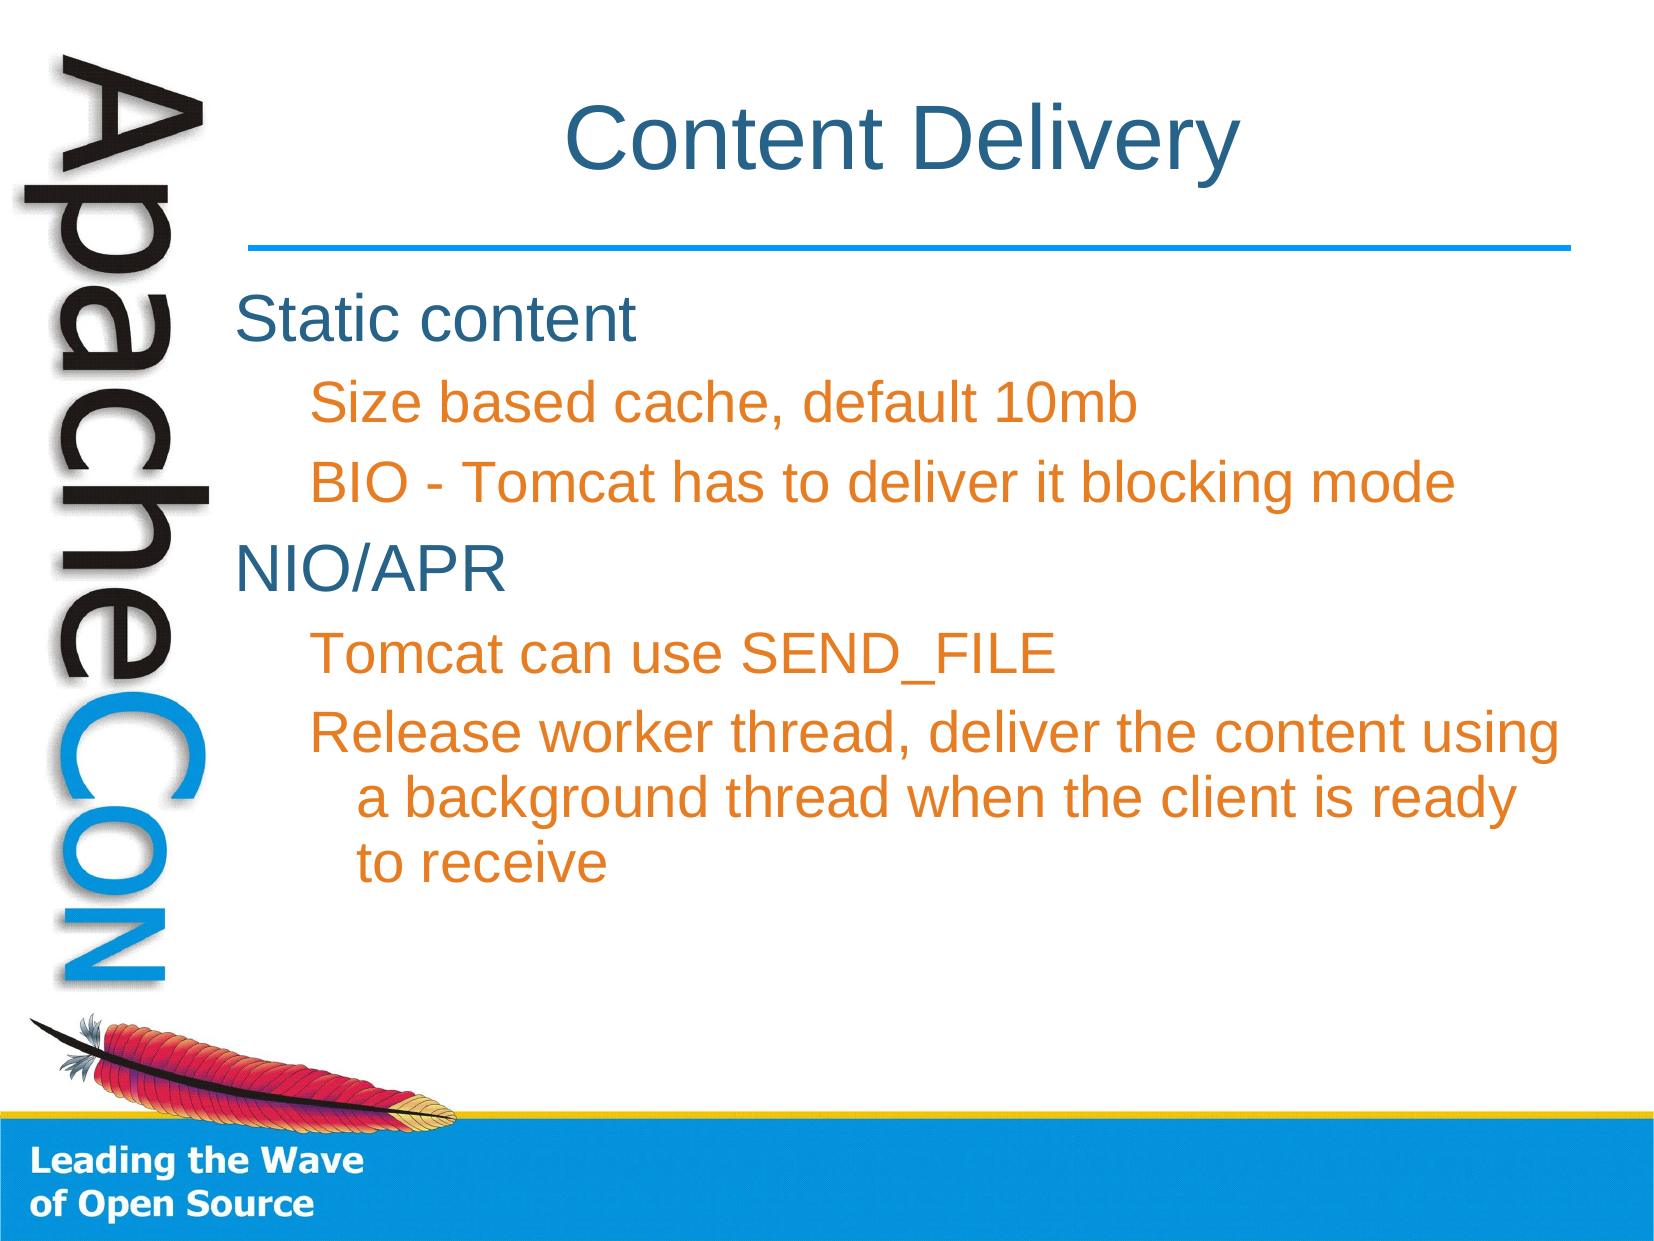

# Content Delivery
Static content
Size based cache, default 10mb
BIO - Tomcat has to deliver it blocking mode
NIO/APR
Tomcat can use SEND_FILE
Release worker thread, deliver the content using a background thread when the client is ready to receive